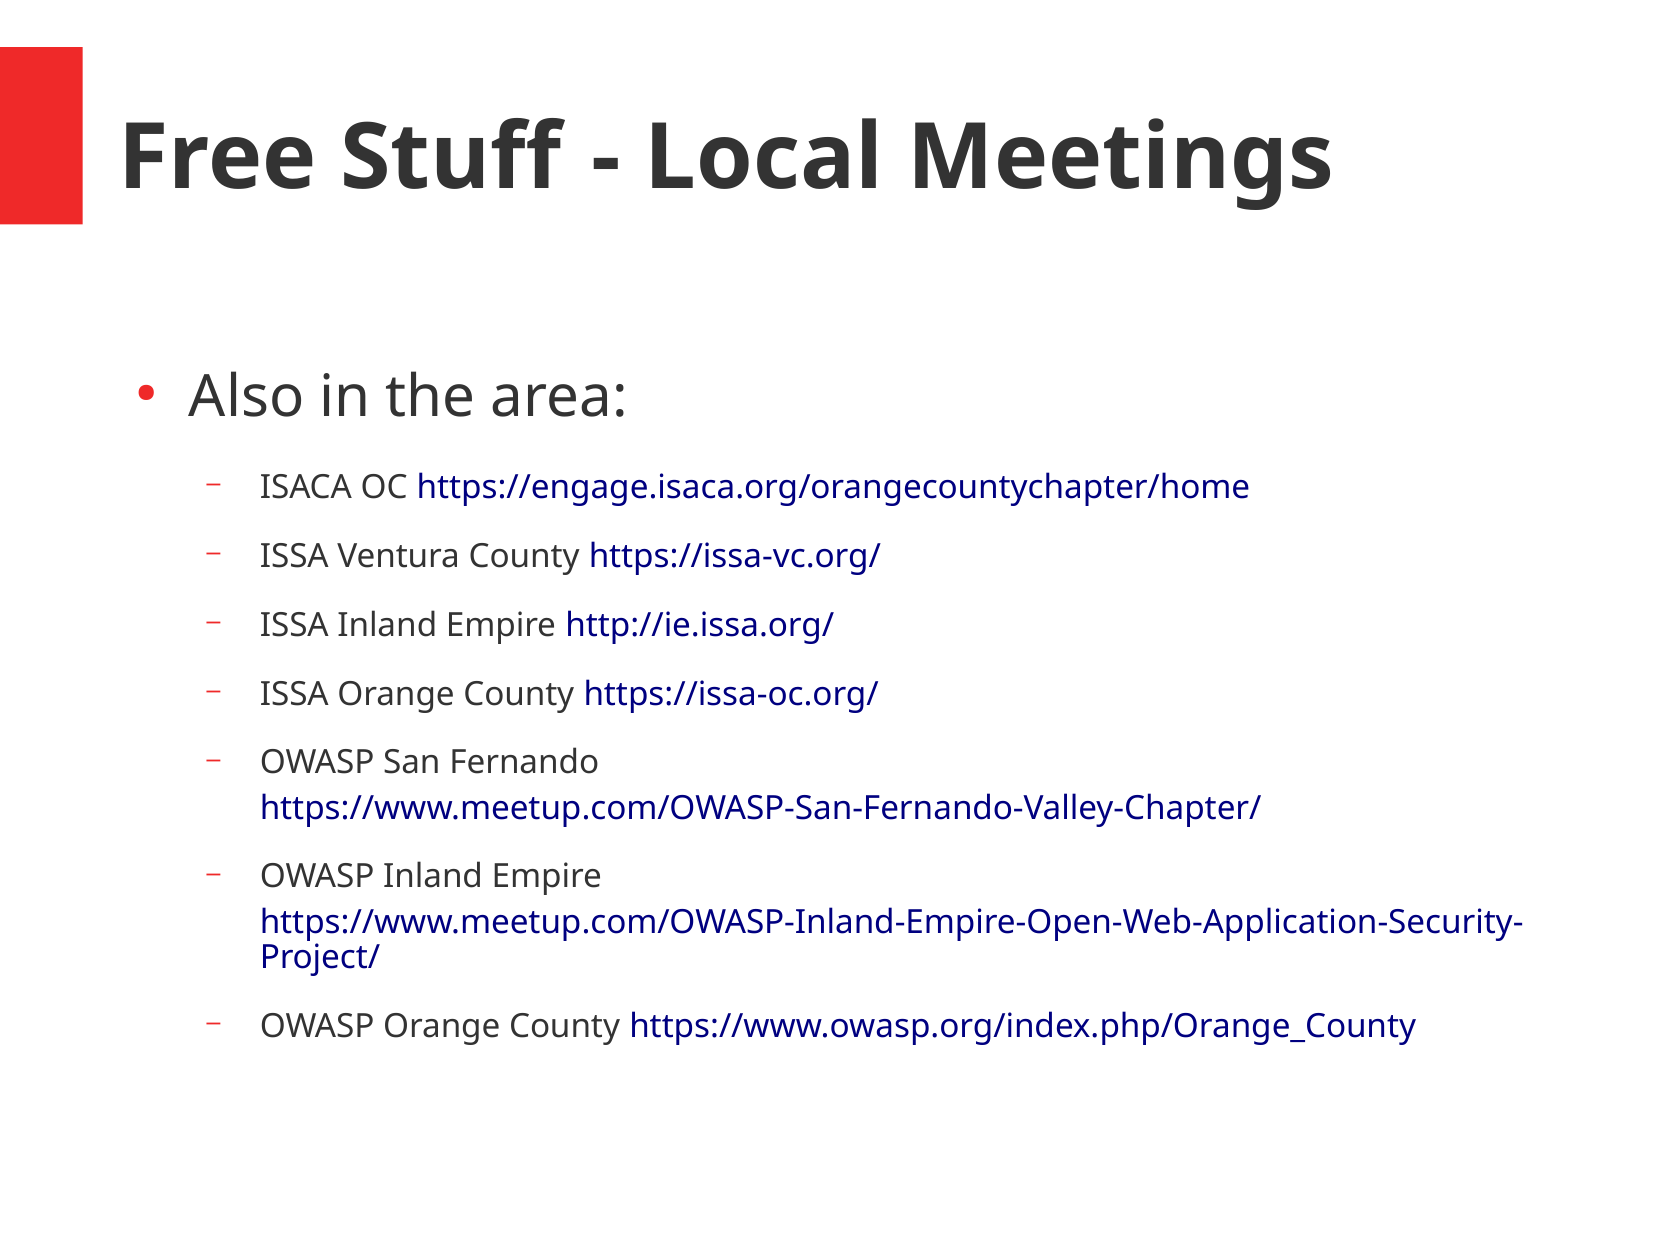

# Free Stuff	 - Local Meetings
Also in the area:
ISACA OC https://engage.isaca.org/orangecountychapter/home
ISSA Ventura County https://issa-vc.org/
ISSA Inland Empire http://ie.issa.org/
ISSA Orange County https://issa-oc.org/
OWASP San Fernando https://www.meetup.com/OWASP-San-Fernando-Valley-Chapter/
OWASP Inland Empire https://www.meetup.com/OWASP-Inland-Empire-Open-Web-Application-Security-Project/
OWASP Orange County https://www.owasp.org/index.php/Orange_County